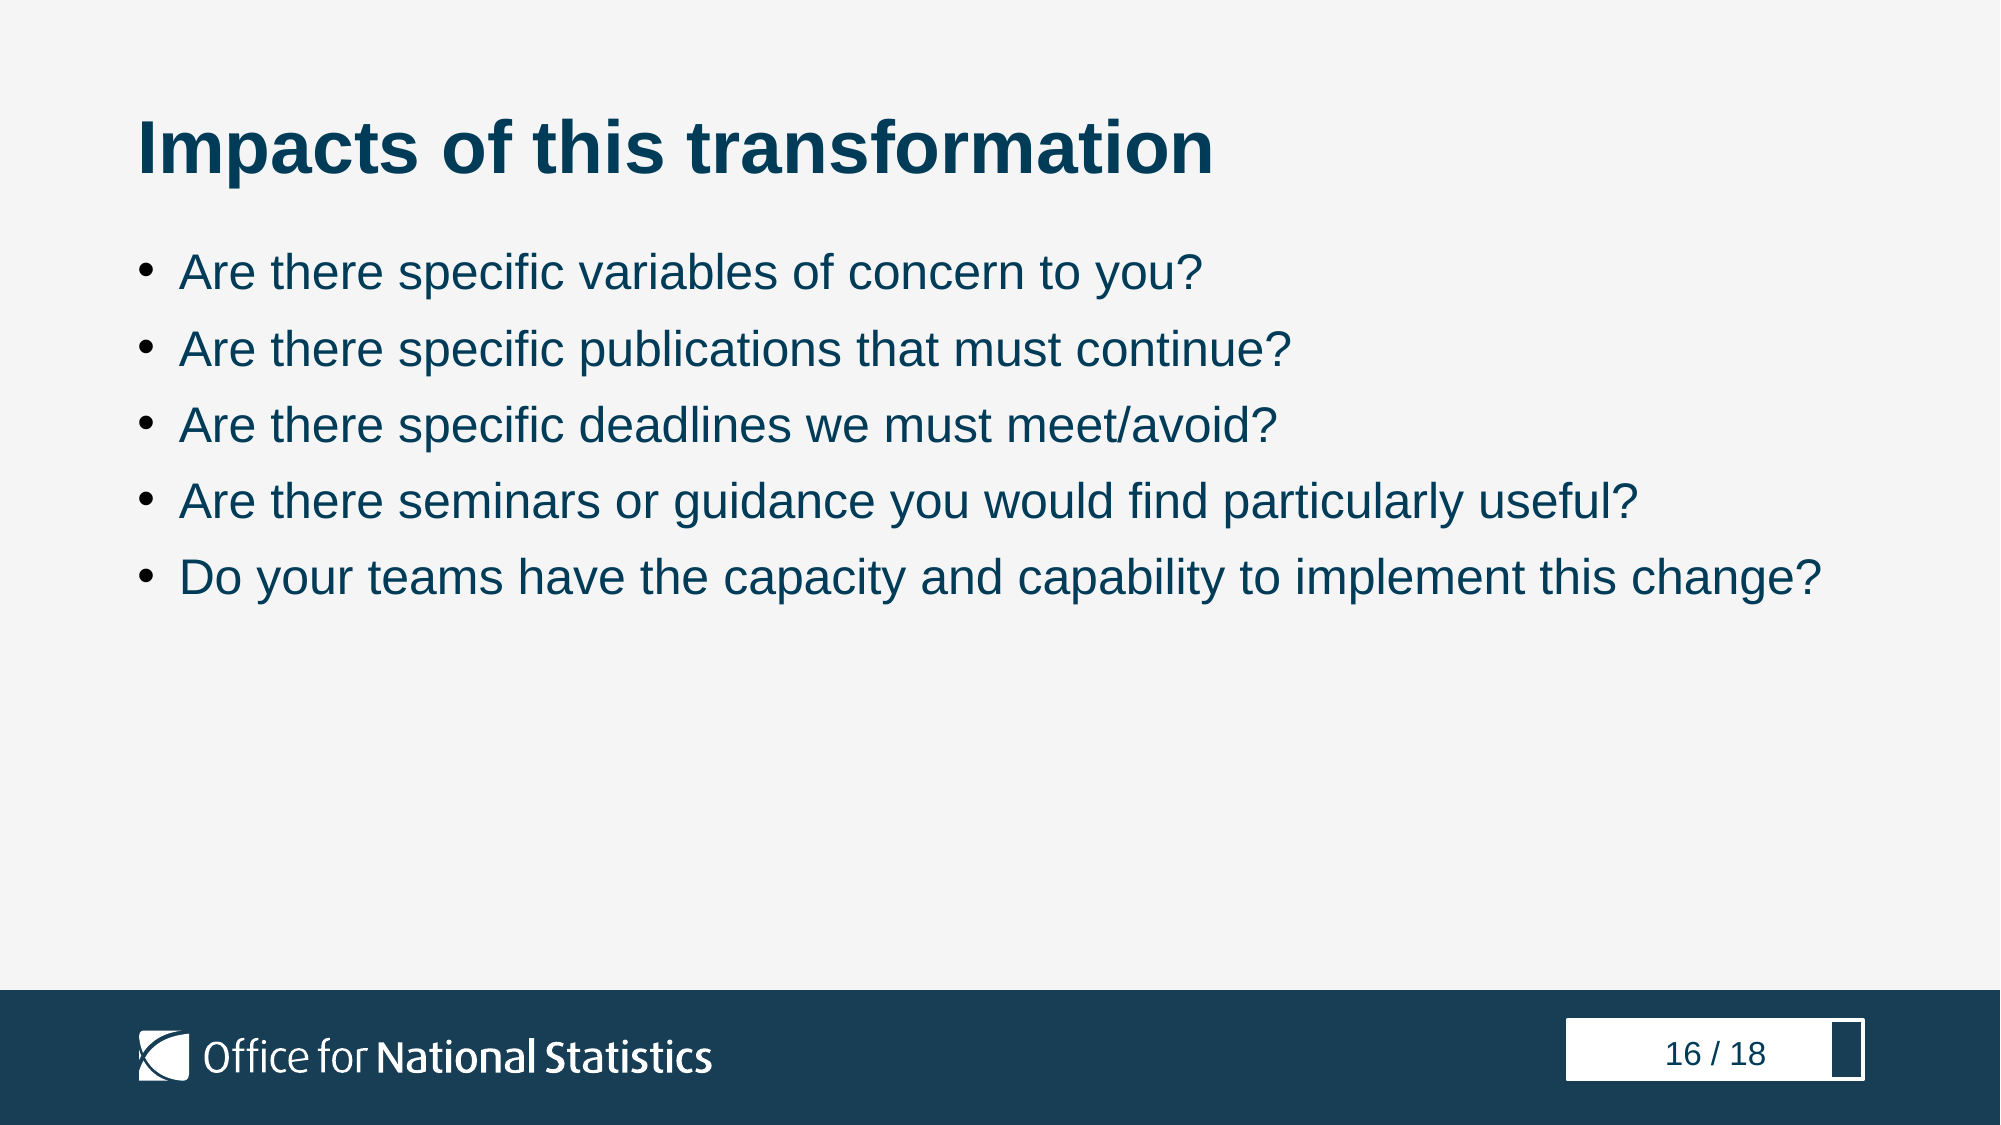

# Impacts of this transformation
Are there specific variables of concern to you?
Are there specific publications that must continue?
Are there specific deadlines we must meet/avoid?
Are there seminars or guidance you would find particularly useful?
Do your teams have the capacity and capability to implement this change?
16 / 18